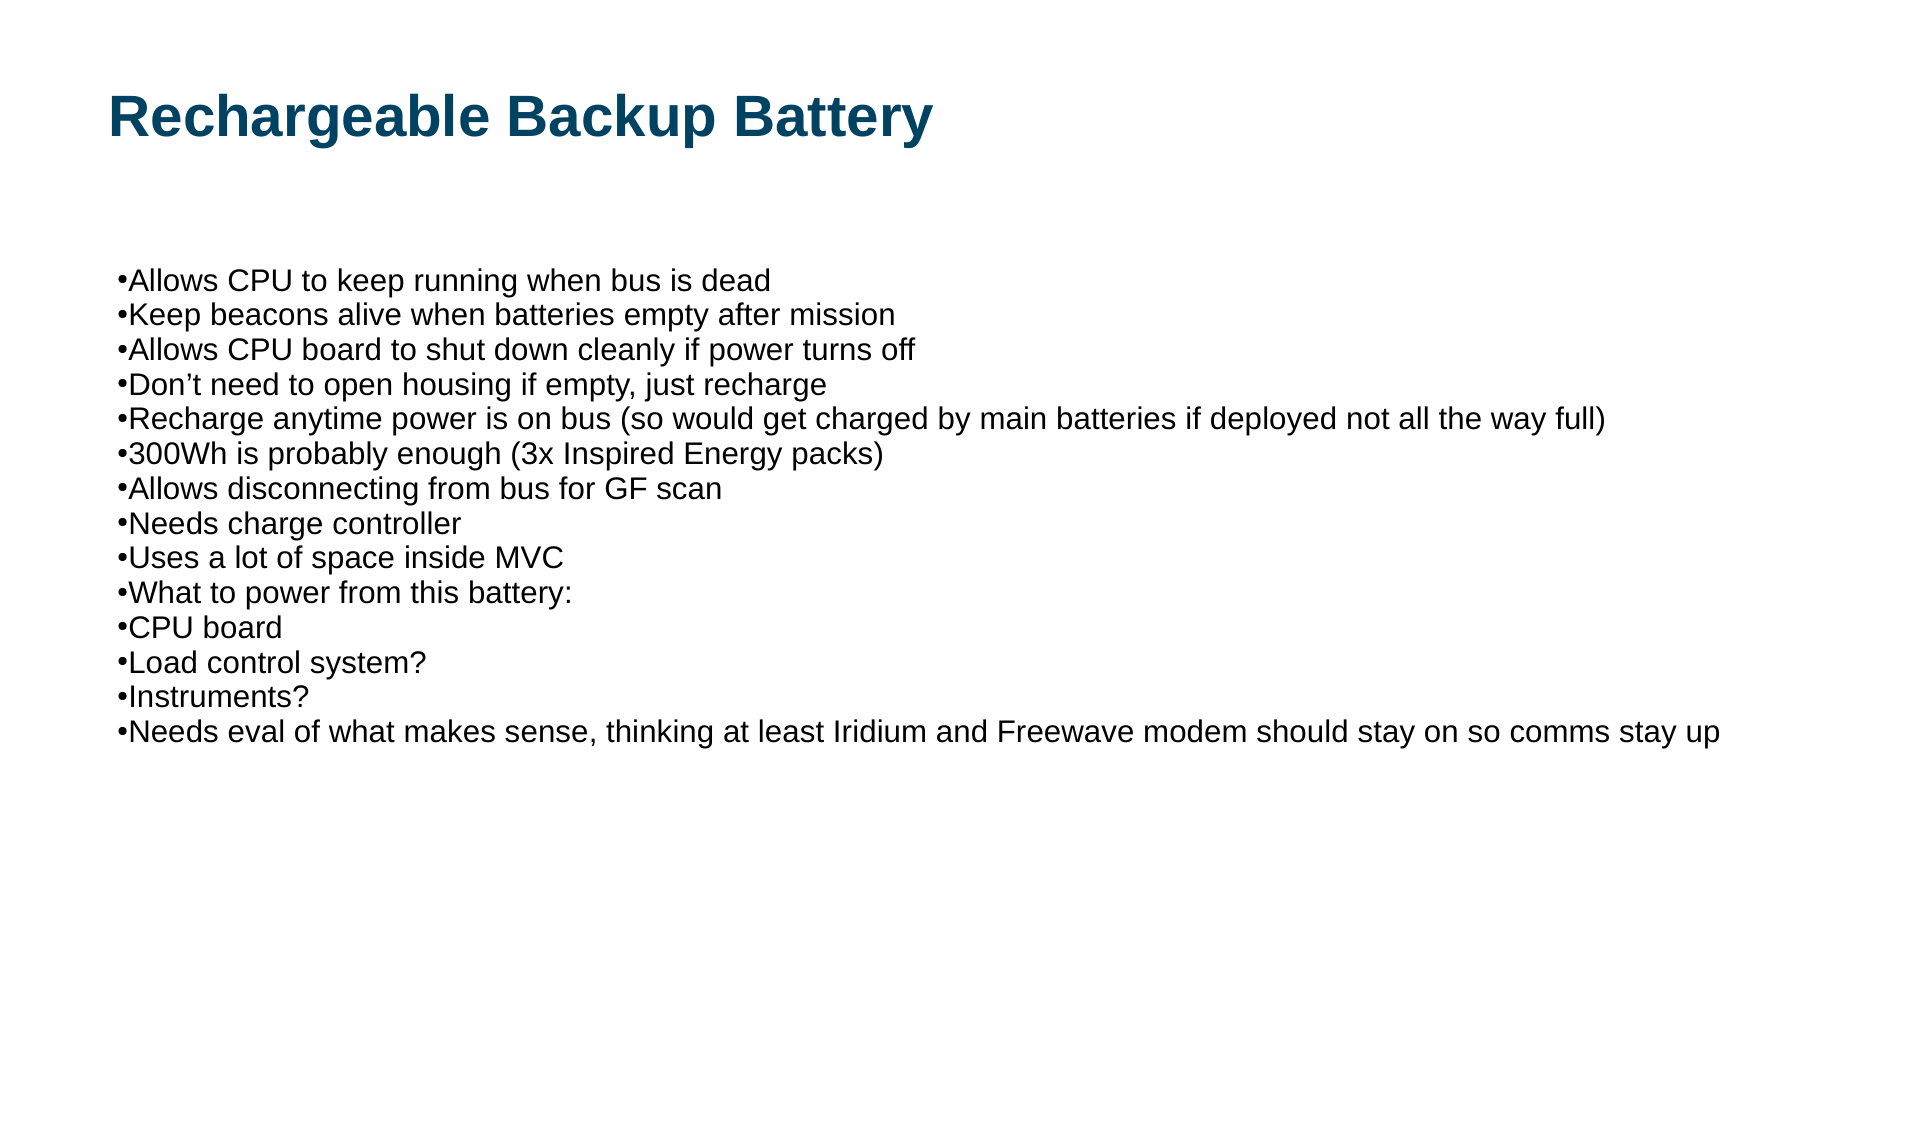

# Rechargeable Backup Battery
Allows CPU to keep running when bus is dead
Keep beacons alive when batteries empty after mission
Allows CPU board to shut down cleanly if power turns off
Don’t need to open housing if empty, just recharge
Recharge anytime power is on bus (so would get charged by main batteries if deployed not all the way full)
300Wh is probably enough (3x Inspired Energy packs)
Allows disconnecting from bus for GF scan
Needs charge controller
Uses a lot of space inside MVC
What to power from this battery:
CPU board
Load control system?
Instruments?
Needs eval of what makes sense, thinking at least Iridium and Freewave modem should stay on so comms stay up